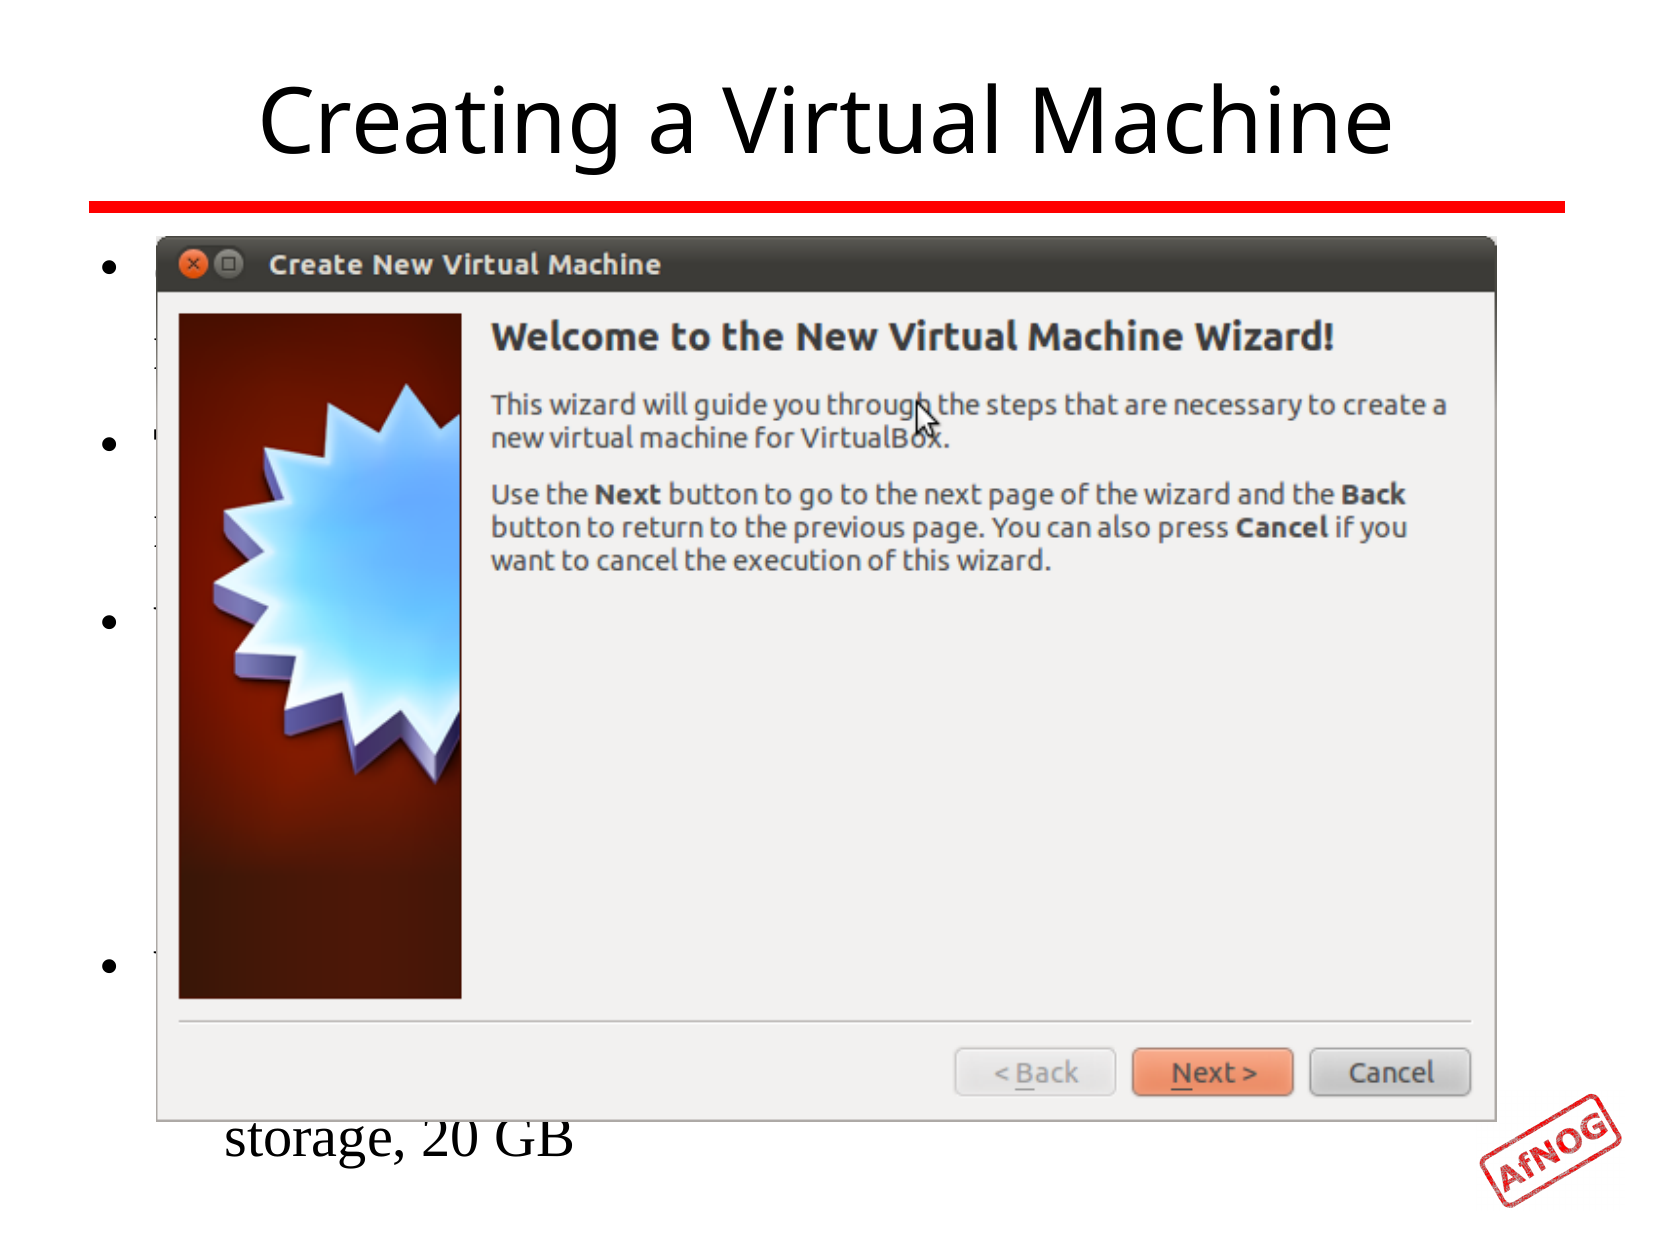

# Creating a Virtual Machine
Create a New virtual machine
Type FreeBSD as the name
Virtual RAM:
Use less than half your machine's total RAM
Gnome requires 1 GB
Virtual hard disk:
Dynamically expanding storage, 20 GB